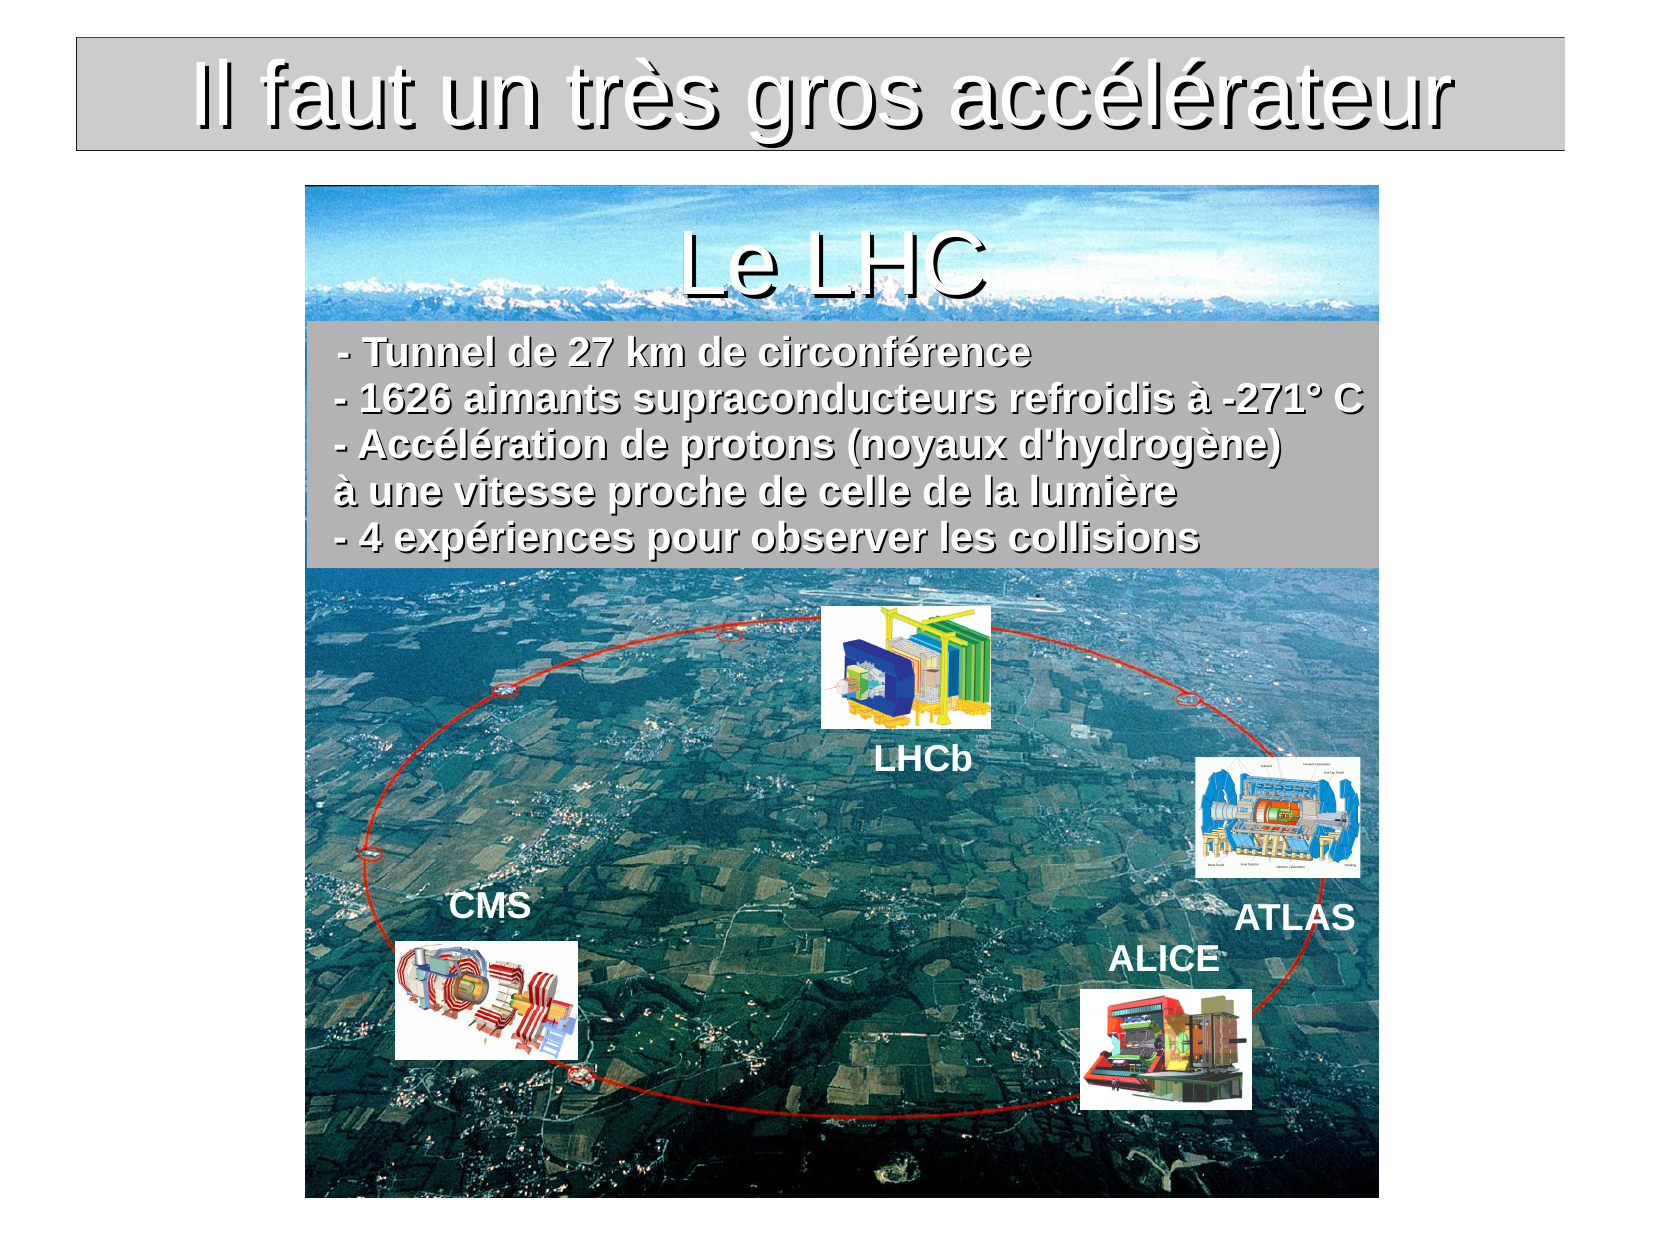

# Il faut un très gros accélérateur
Le LHC
- Tunnel de 27 km de circonférence
 - 1626 aimants supraconducteurs refroidis à -271° C
 - Accélération de protons (noyaux d'hydrogène)
 à une vitesse proche de celle de la lumière
 - 4 expériences pour observer les collisions
LHCb
CMS
ATLAS
ALICE